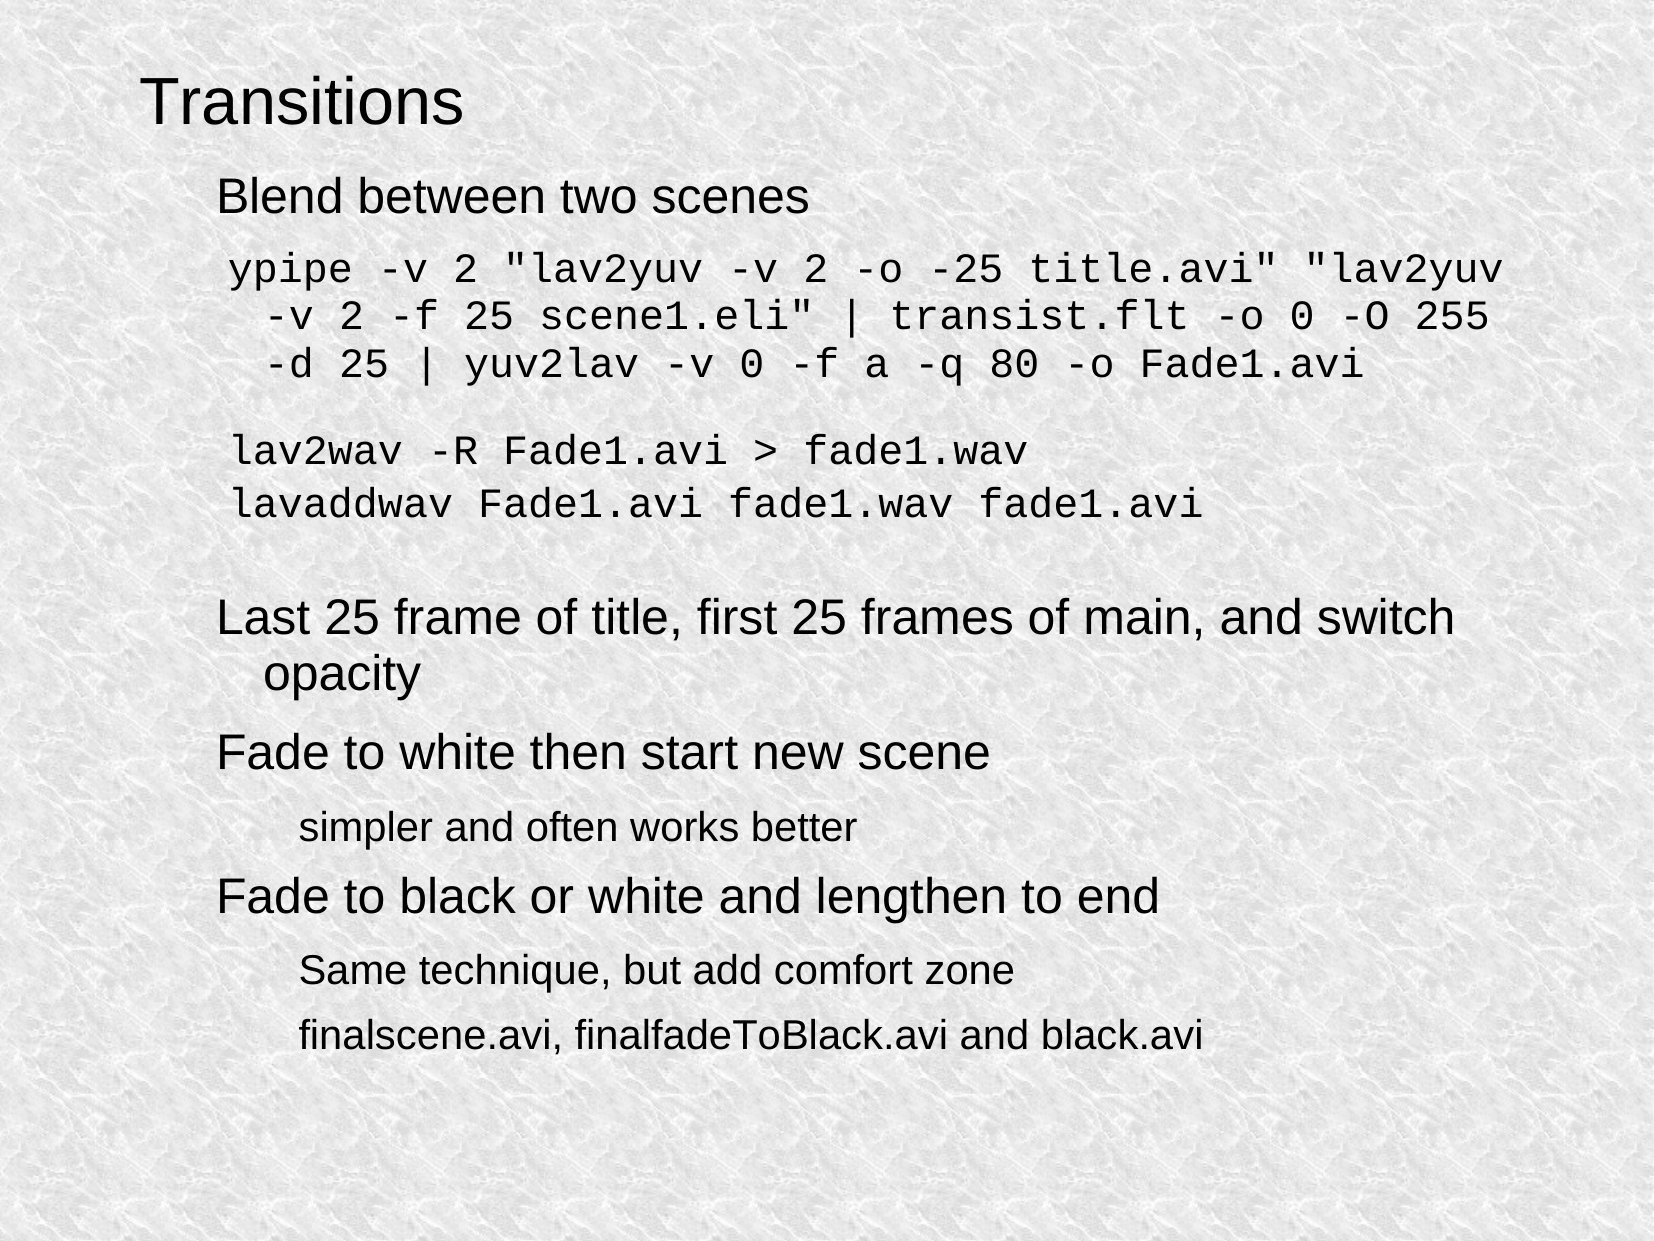

# Transitions
Blend between two scenes
ypipe -v 2 "lav2yuv -v 2 -o -25 title.avi" "lav2yuv -v 2 -f 25 scene1.eli" | transist.flt -o 0 -O 255 -d 25 | yuv2lav -v 0 -f a -q 80 -o Fade1.avi
lav2wav -R Fade1.avi > fade1.wav
lavaddwav Fade1.avi fade1.wav fade1.avi
Last 25 frame of title, first 25 frames of main, and switch opacity
Fade to white then start new scene
simpler and often works better
Fade to black or white and lengthen to end
Same technique, but add comfort zone
finalscene.avi, finalfadeToBlack.avi and black.avi